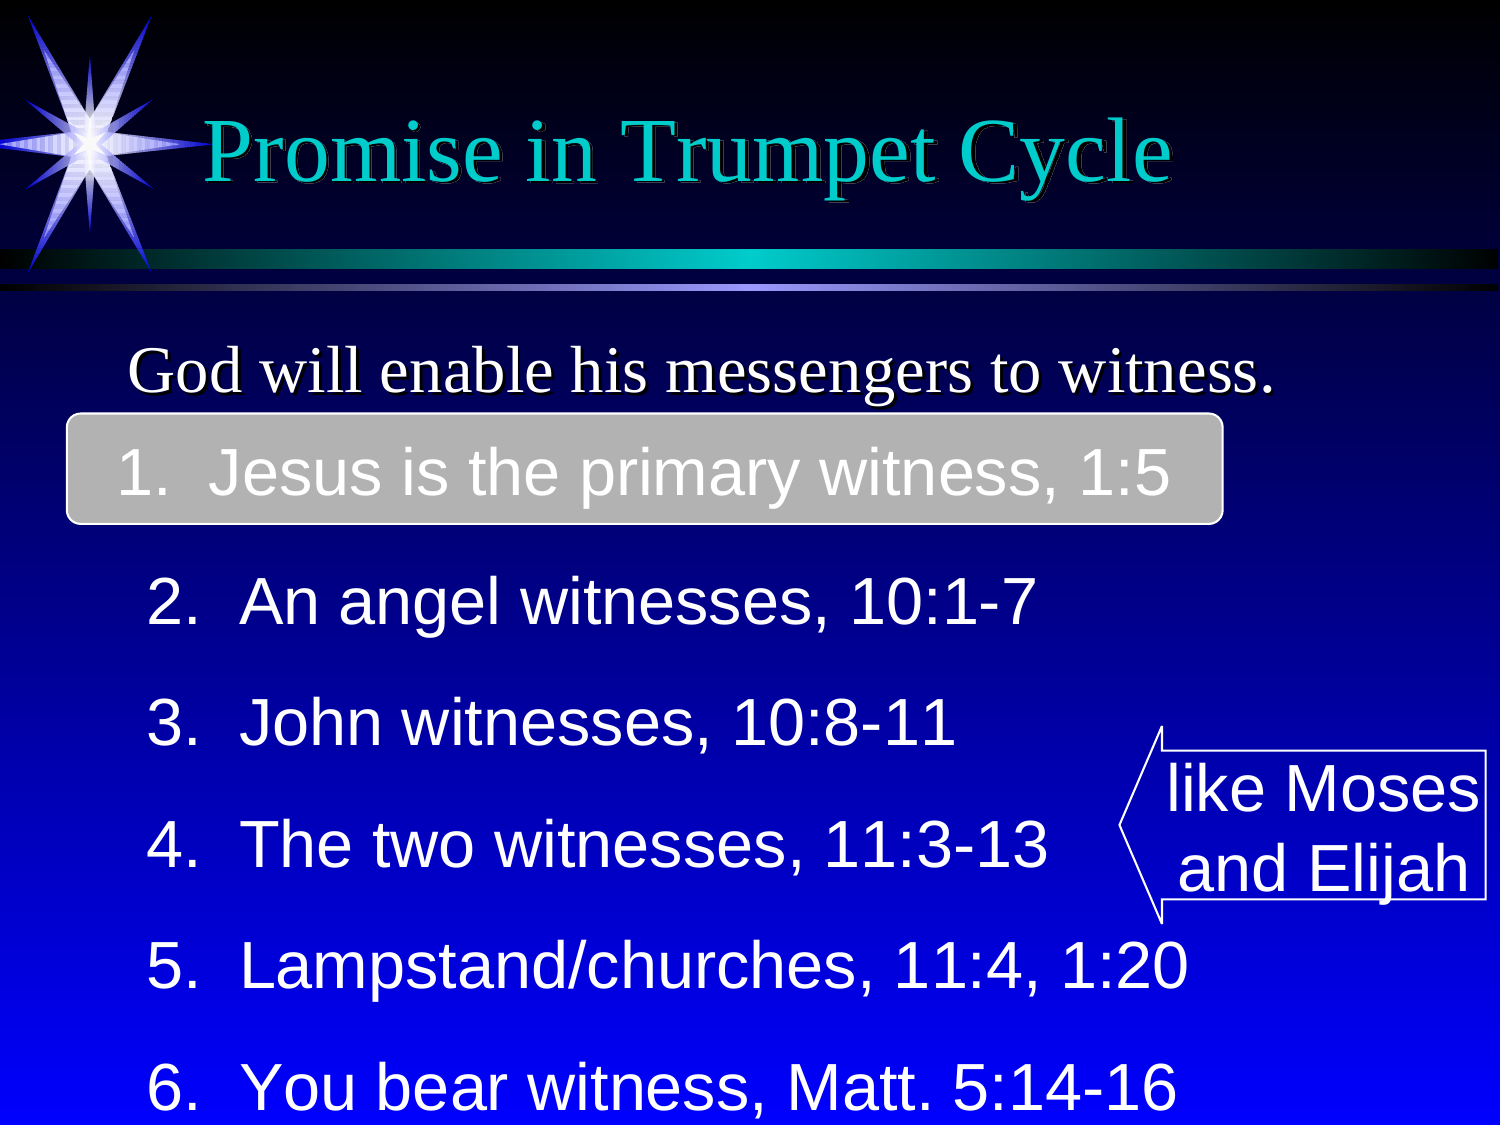

# Promise in Trumpet Cycle
God will enable his messengers to witness.
1. Jesus is the primary witness, 1:5
2. An angel witnesses, 10:1-7
3. John witnesses, 10:8-11
4. The two witnesses, 11:3-13
5. Lampstand/churches, 11:4, 1:20
6. You bear witness, Matt. 5:14-16
like Moses
and Elijah